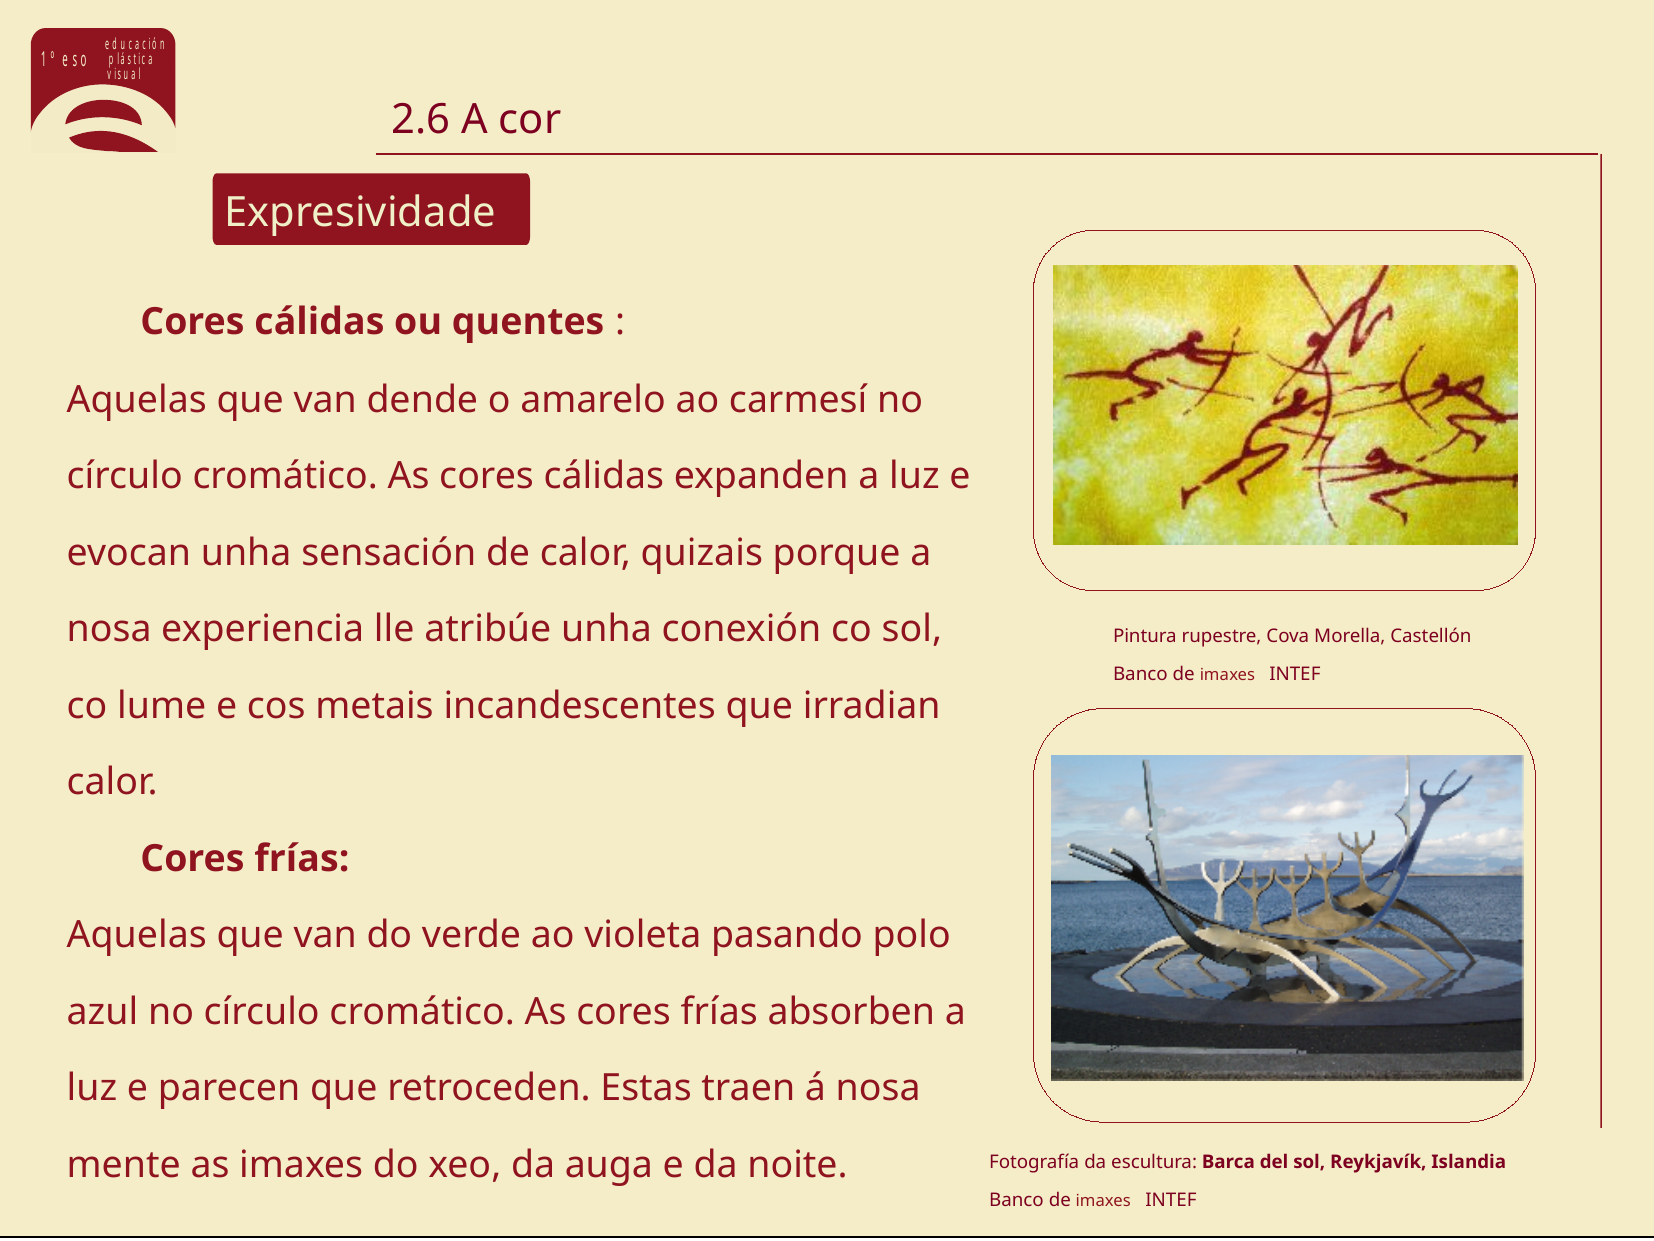

2.6 A cor
Expresividade
	Cores cálidas ou quentes :
Aquelas que van dende o amarelo ao carmesí no círculo cromático. As cores cálidas expanden a luz e evocan unha sensación de calor, quizais porque a nosa experiencia lle atribúe unha conexión co sol, co lume e cos metais incandescentes que irradian calor.
	Cores frías:
Aquelas que van do verde ao violeta pasando polo azul no círculo cromático. As cores frías absorben a luz e parecen que retroceden. Estas traen á nosa mente as imaxes do xeo, da auga e da noite.
#
Pintura rupestre, Cova Morella, Castellón
Banco de imaxes INTEF
Fotografía da escultura: Barca del sol, Reykjavík, Islandia
Banco de imaxes INTEF